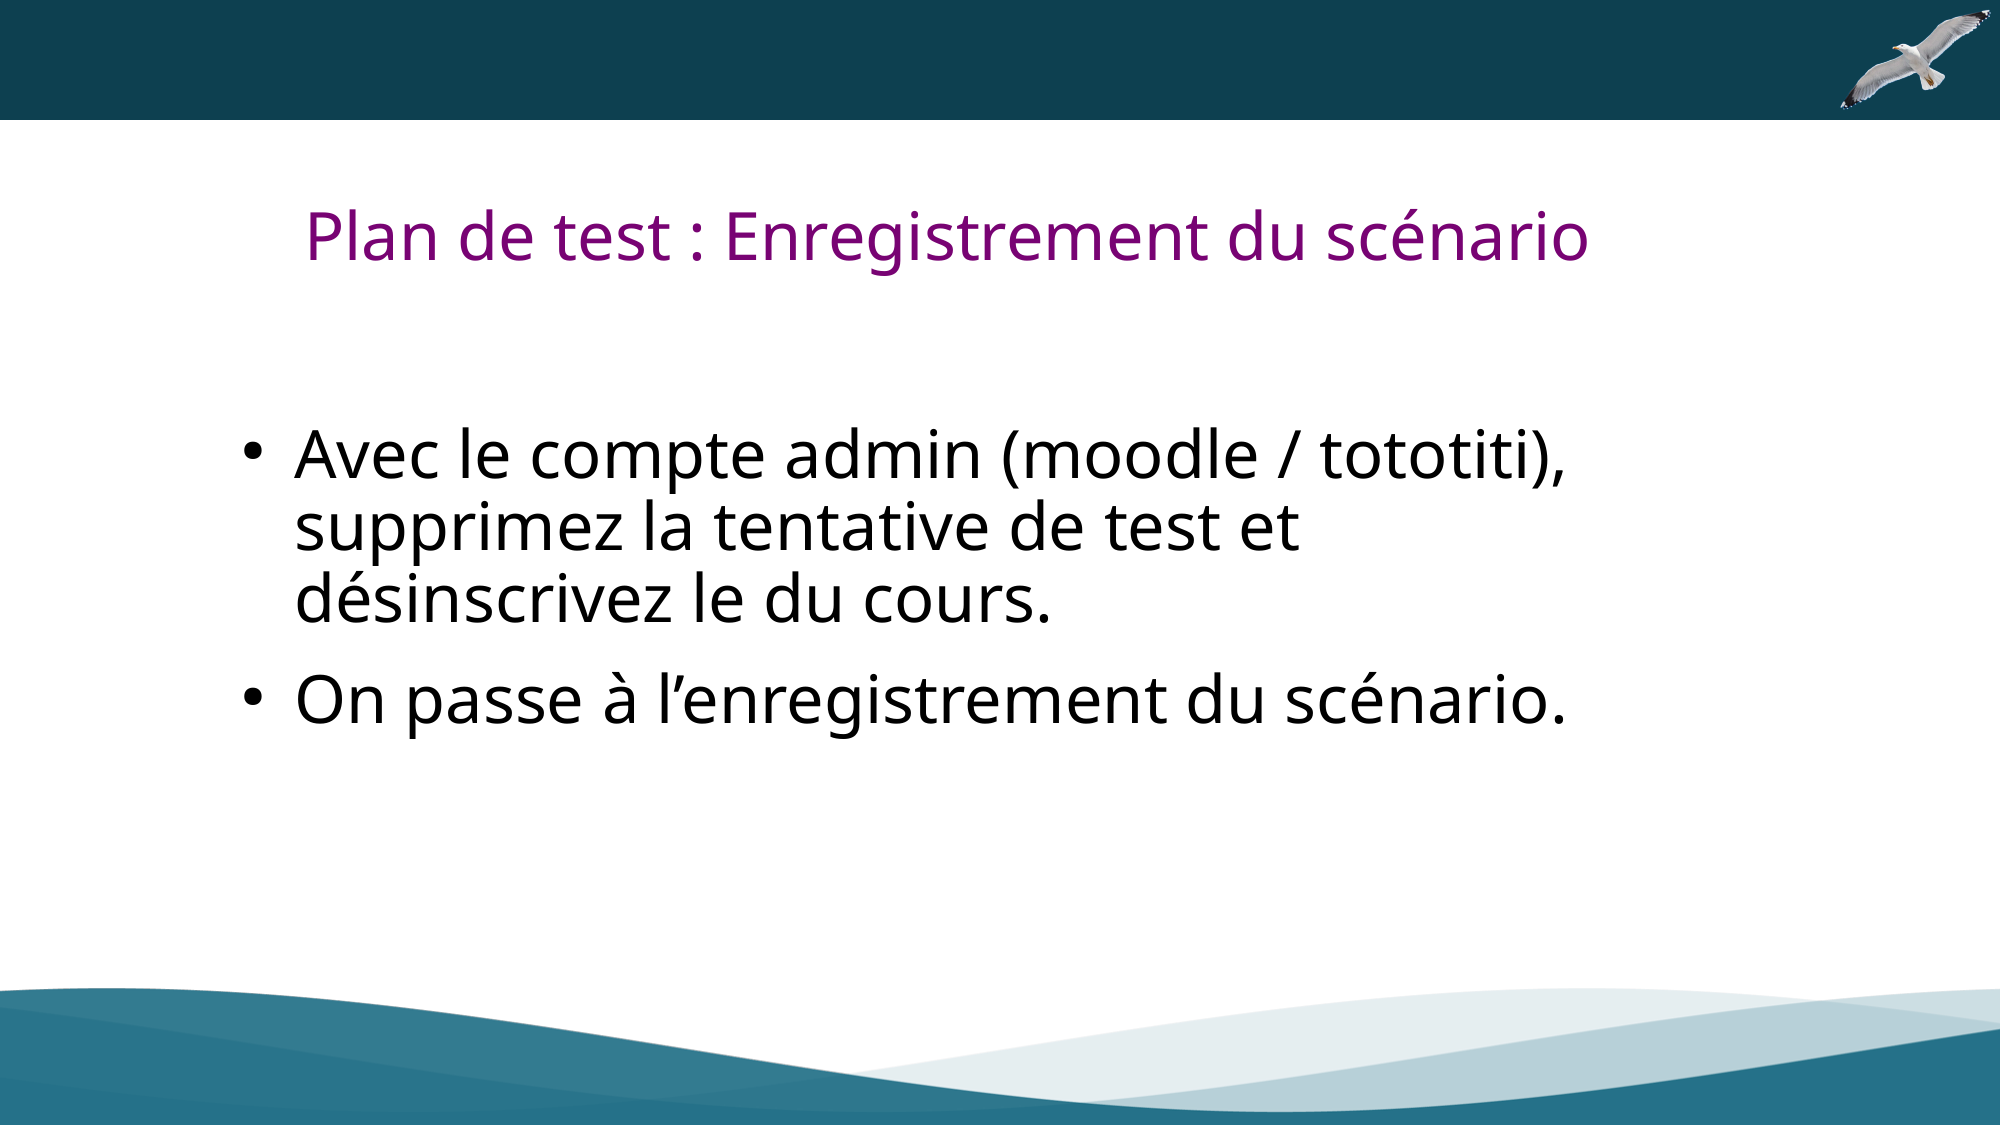

Plan de test : Enregistrement du scénario
# Avec le compte admin (moodle / tototiti), supprimez la tentative de test et désinscrivez le du cours.
On passe à l’enregistrement du scénario.